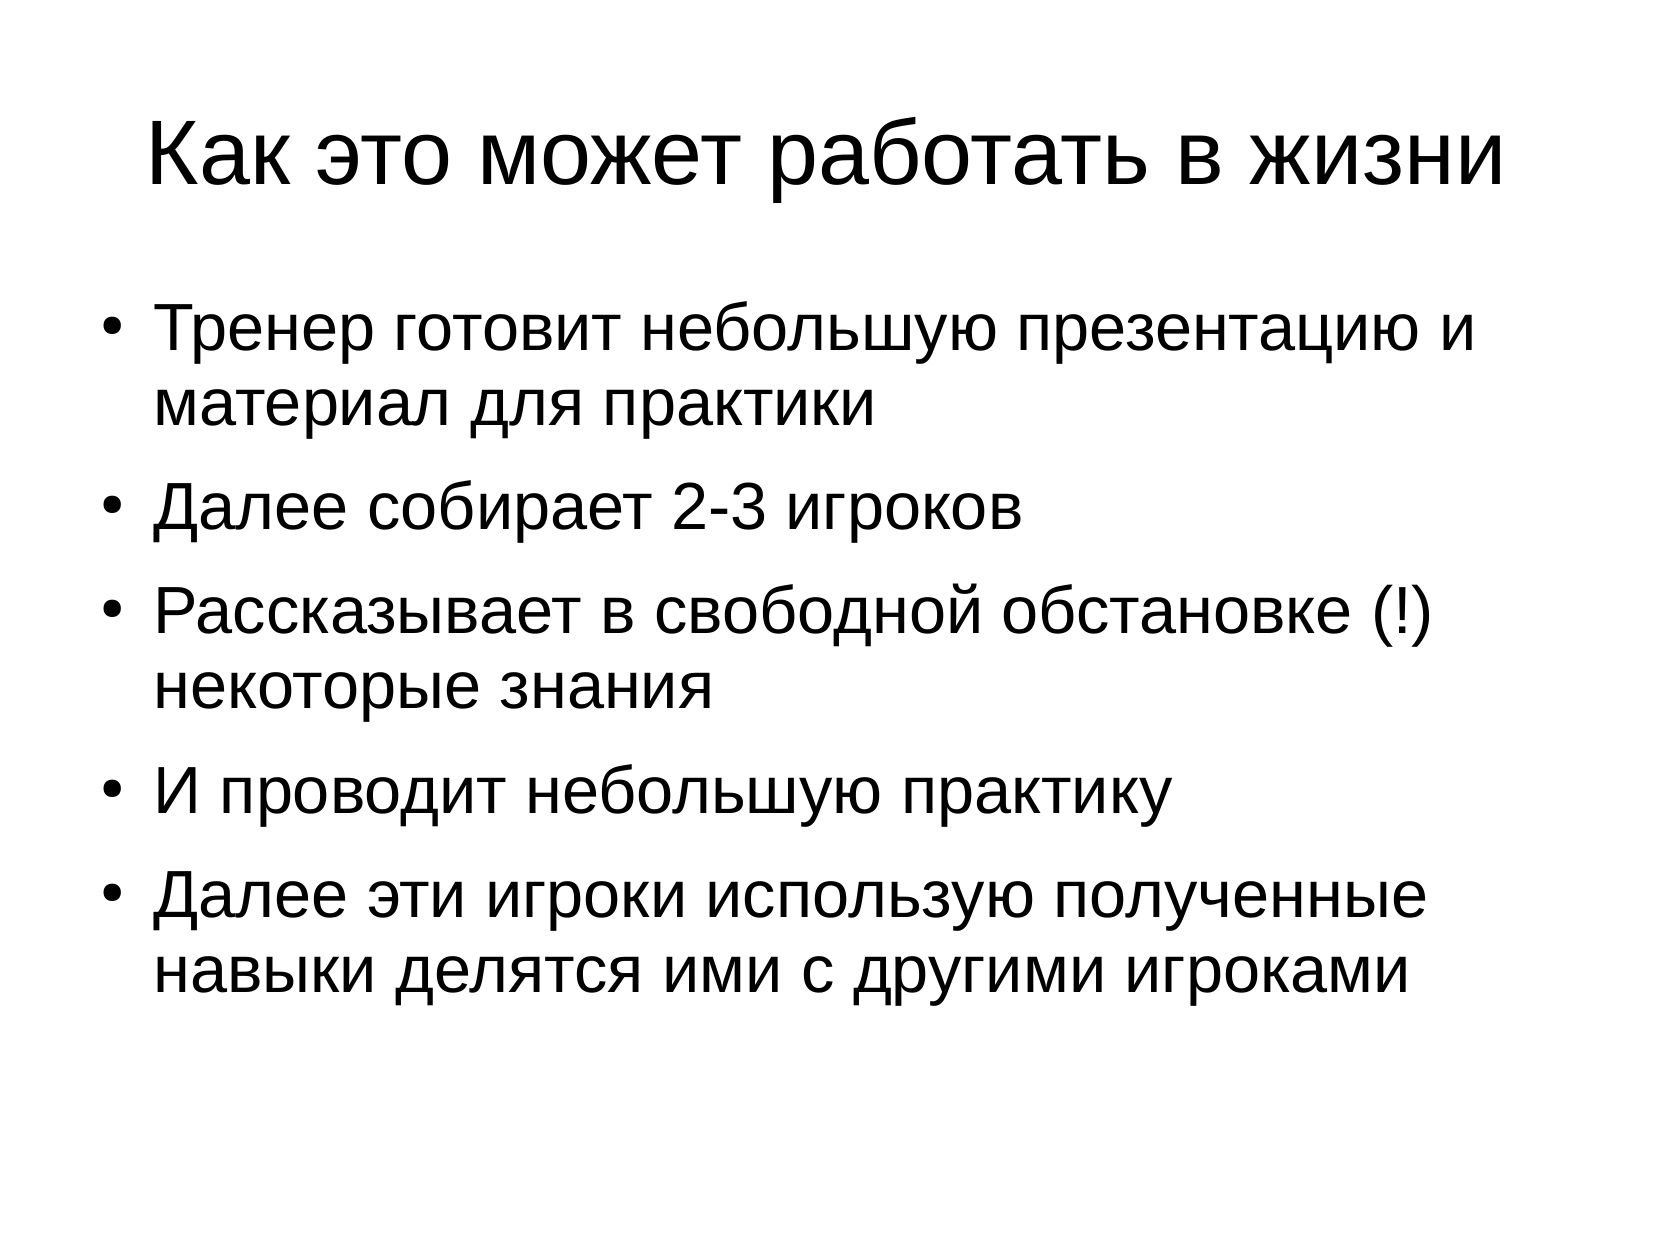

# Как это может работать в жизни
Тренер готовит небольшую презентацию и материал для практики
Далее собирает 2-3 игроков
Рассказывает в свободной обстановке (!) некоторые знания
И проводит небольшую практику
Далее эти игроки использую полученные навыки делятся ими с другими игроками